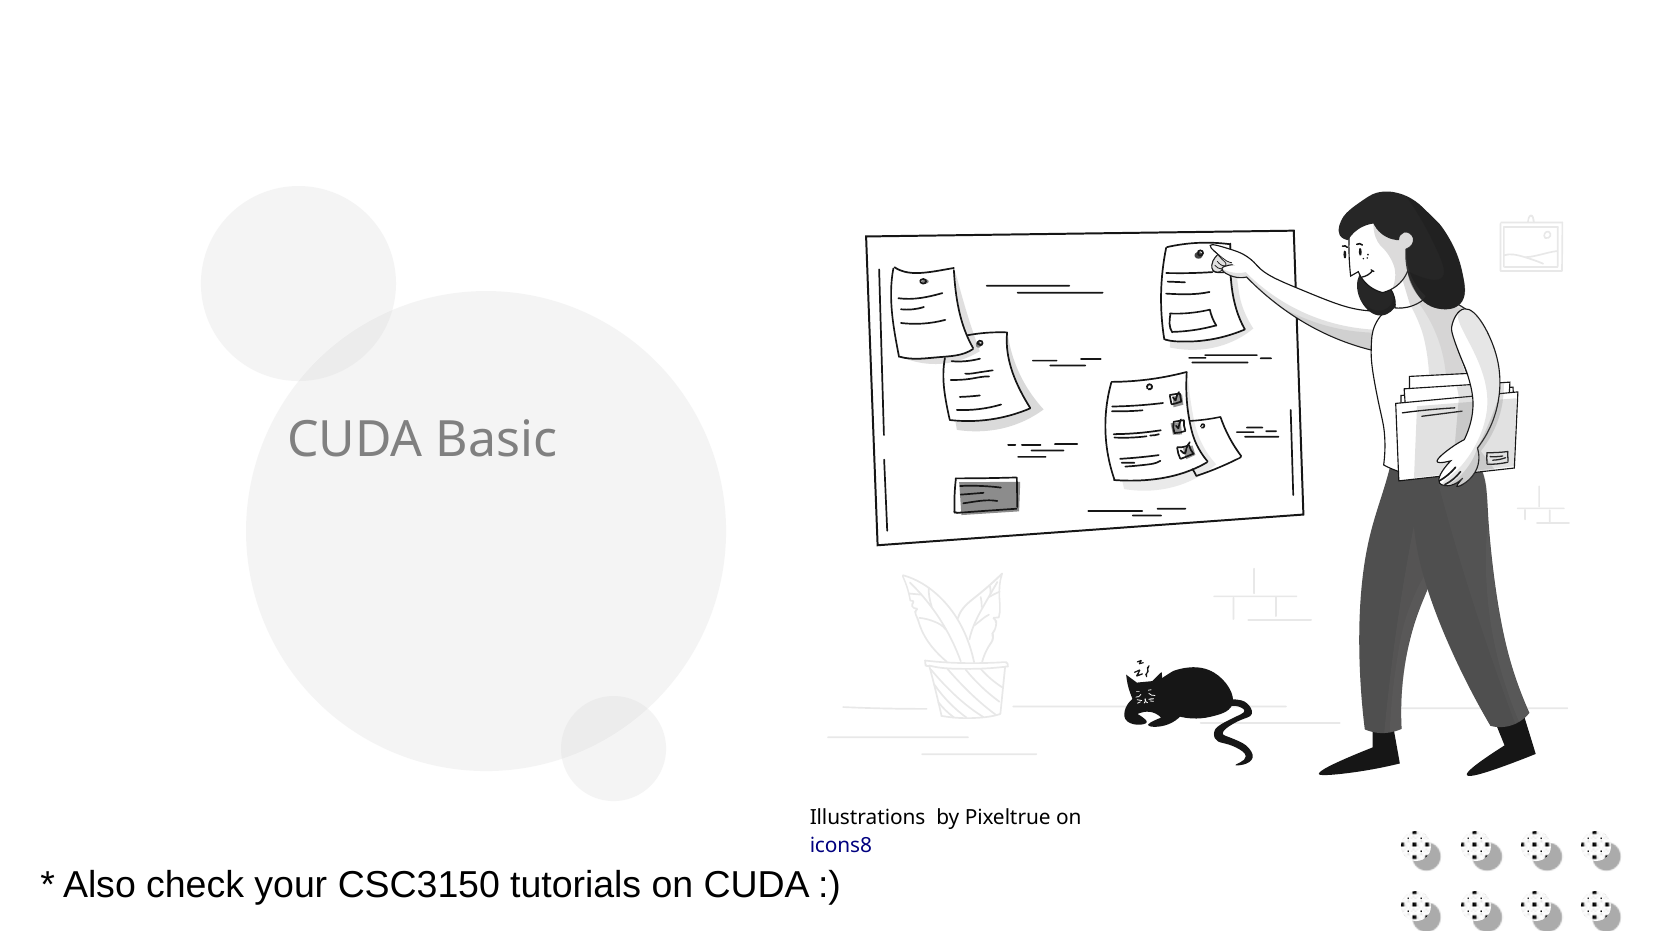

# CUDA Basic
* Also check your CSC3150 tutorials on CUDA :)